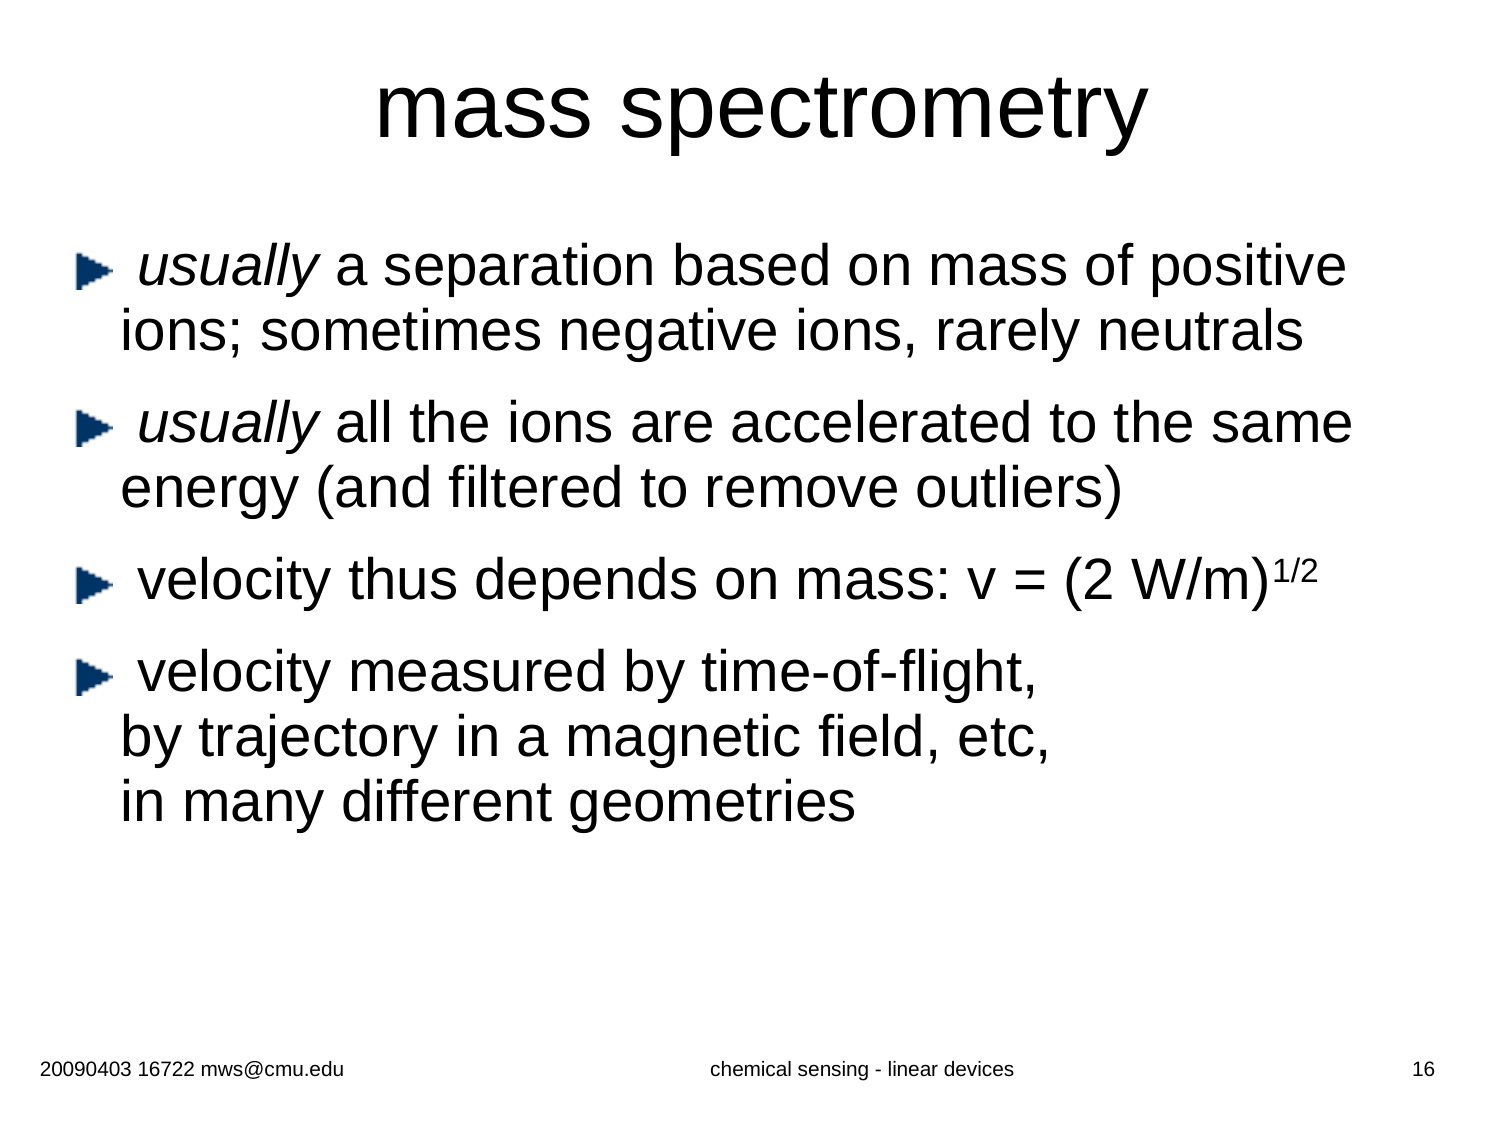

# mass spectrometry
 usually a separation based on mass of positive ions; sometimes negative ions, rarely neutrals
 usually all the ions are accelerated to the same energy (and filtered to remove outliers)
 velocity thus depends on mass: v = (2 W/m)1/2
 velocity measured by time-of-flight,
by trajectory in a magnetic field, etc,
in many different geometries
20090403 16722 mws@cmu.edu
chemical sensing - linear devices
16